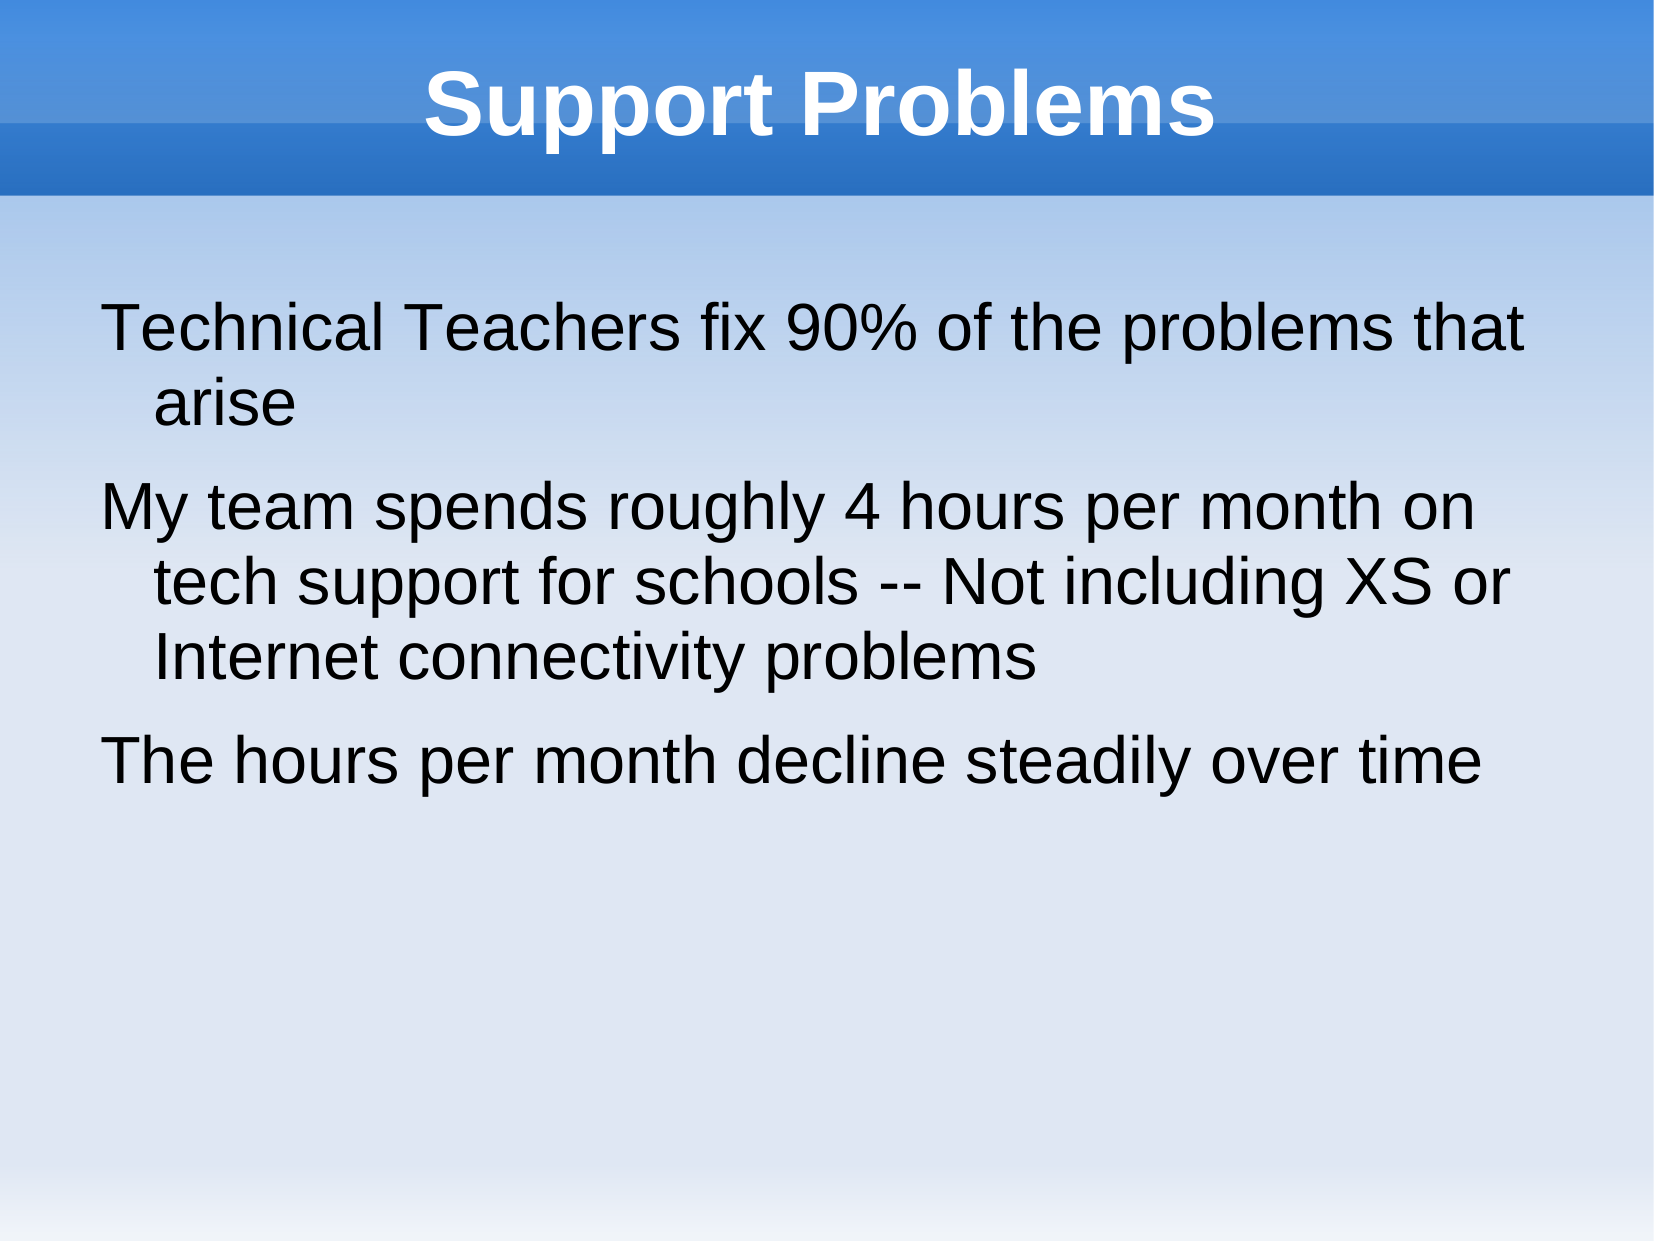

# Support Problems
Technical Teachers fix 90% of the problems that arise
My team spends roughly 4 hours per month on tech support for schools -- Not including XS or Internet connectivity problems
The hours per month decline steadily over time